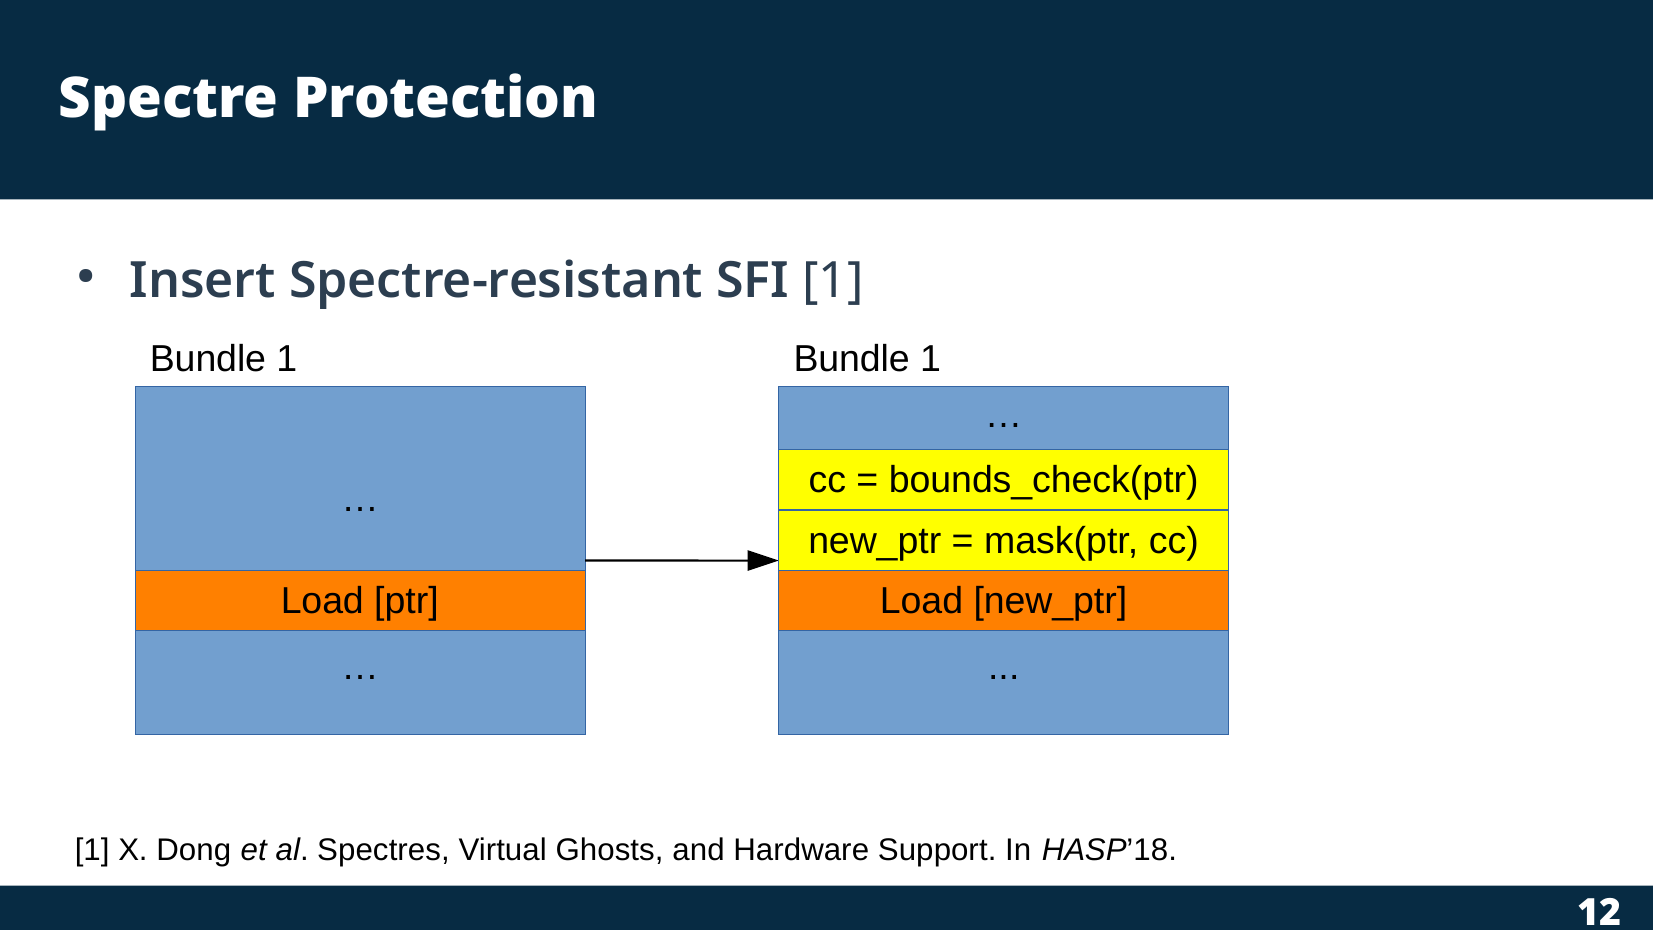

# Spectre Protection
Insert Spectre-resistant SFI [1]
Bundle 1
…
…
Load [ptr]
Bundle 1
…
...
cc = bounds_check(ptr)
new_ptr = mask(ptr, cc)
Load [new_ptr]
[1] X. Dong et al. Spectres, Virtual Ghosts, and Hardware Support. In HASP’18.